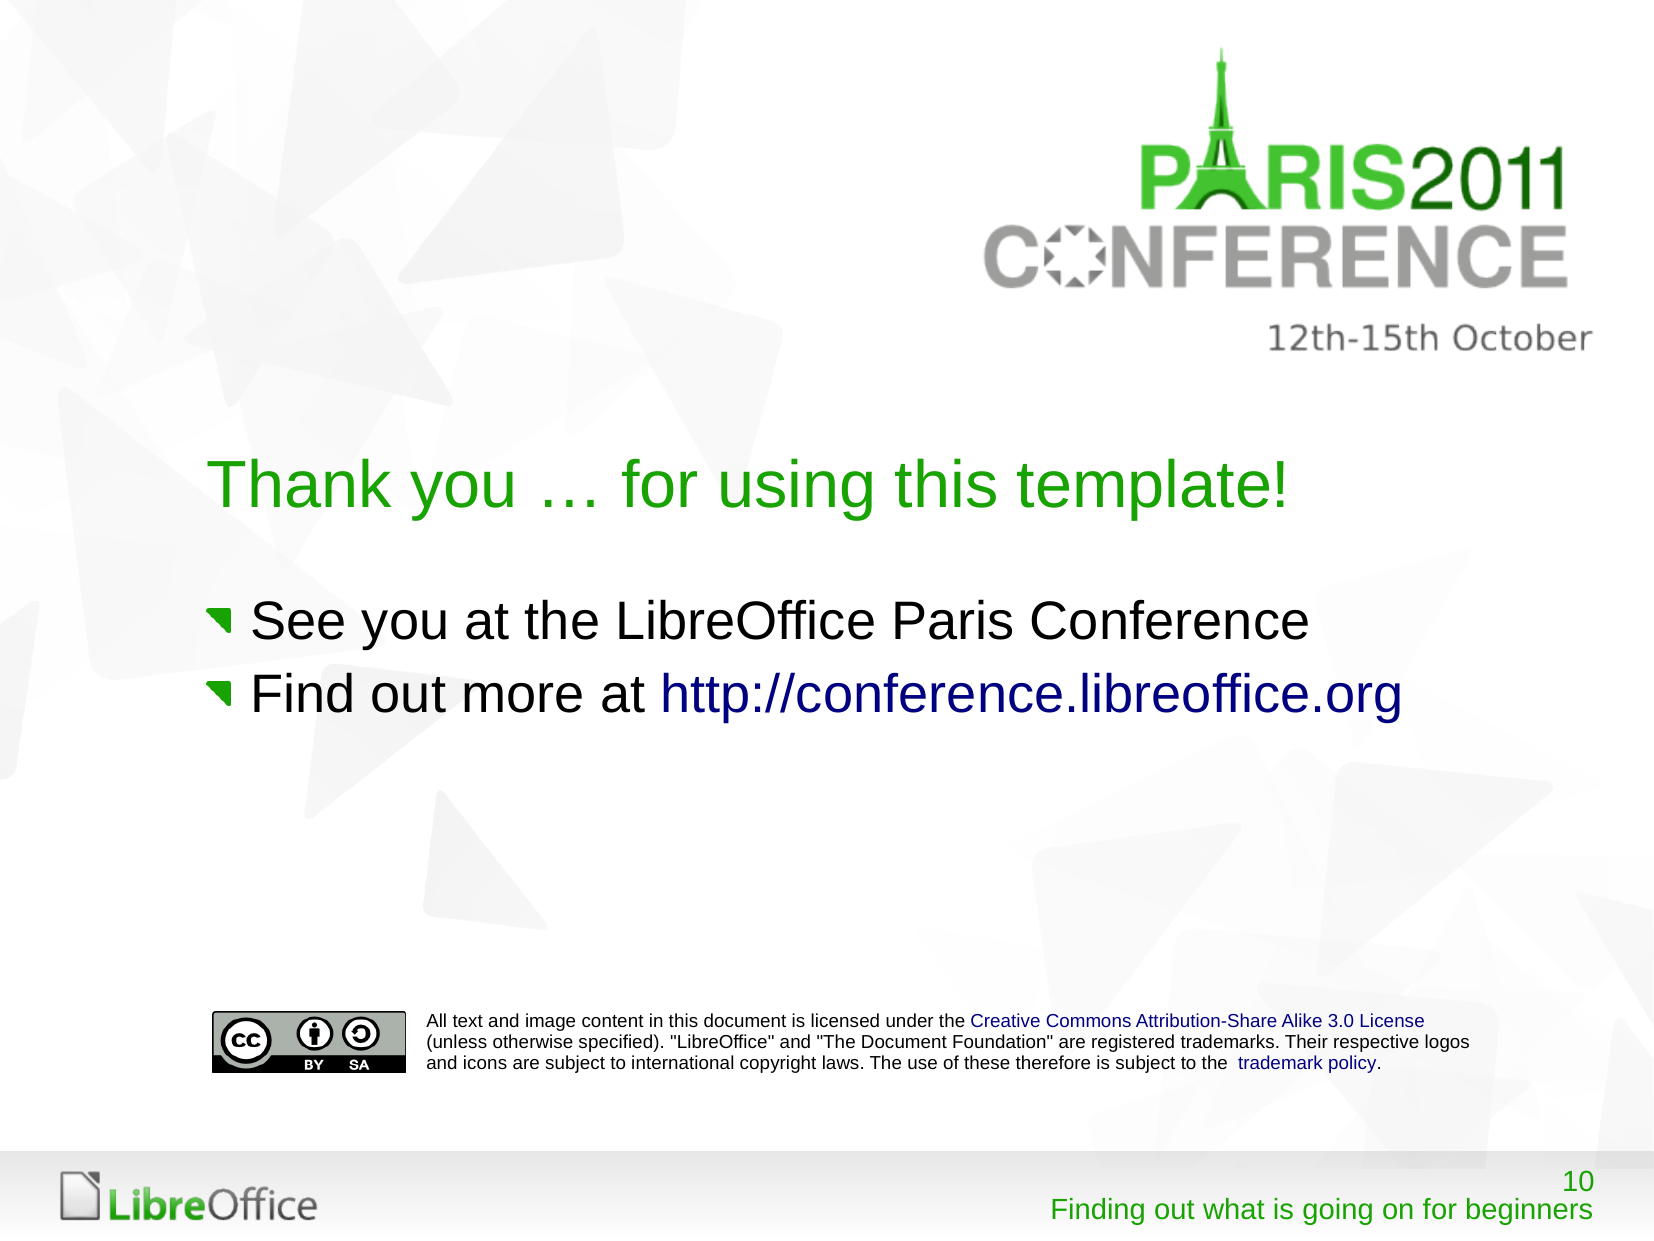

# Thank you … for using this template!
See you at the LibreOffice Paris Conference
Find out more at http://conference.libreoffice.org
10
Finding out what is going on for beginners